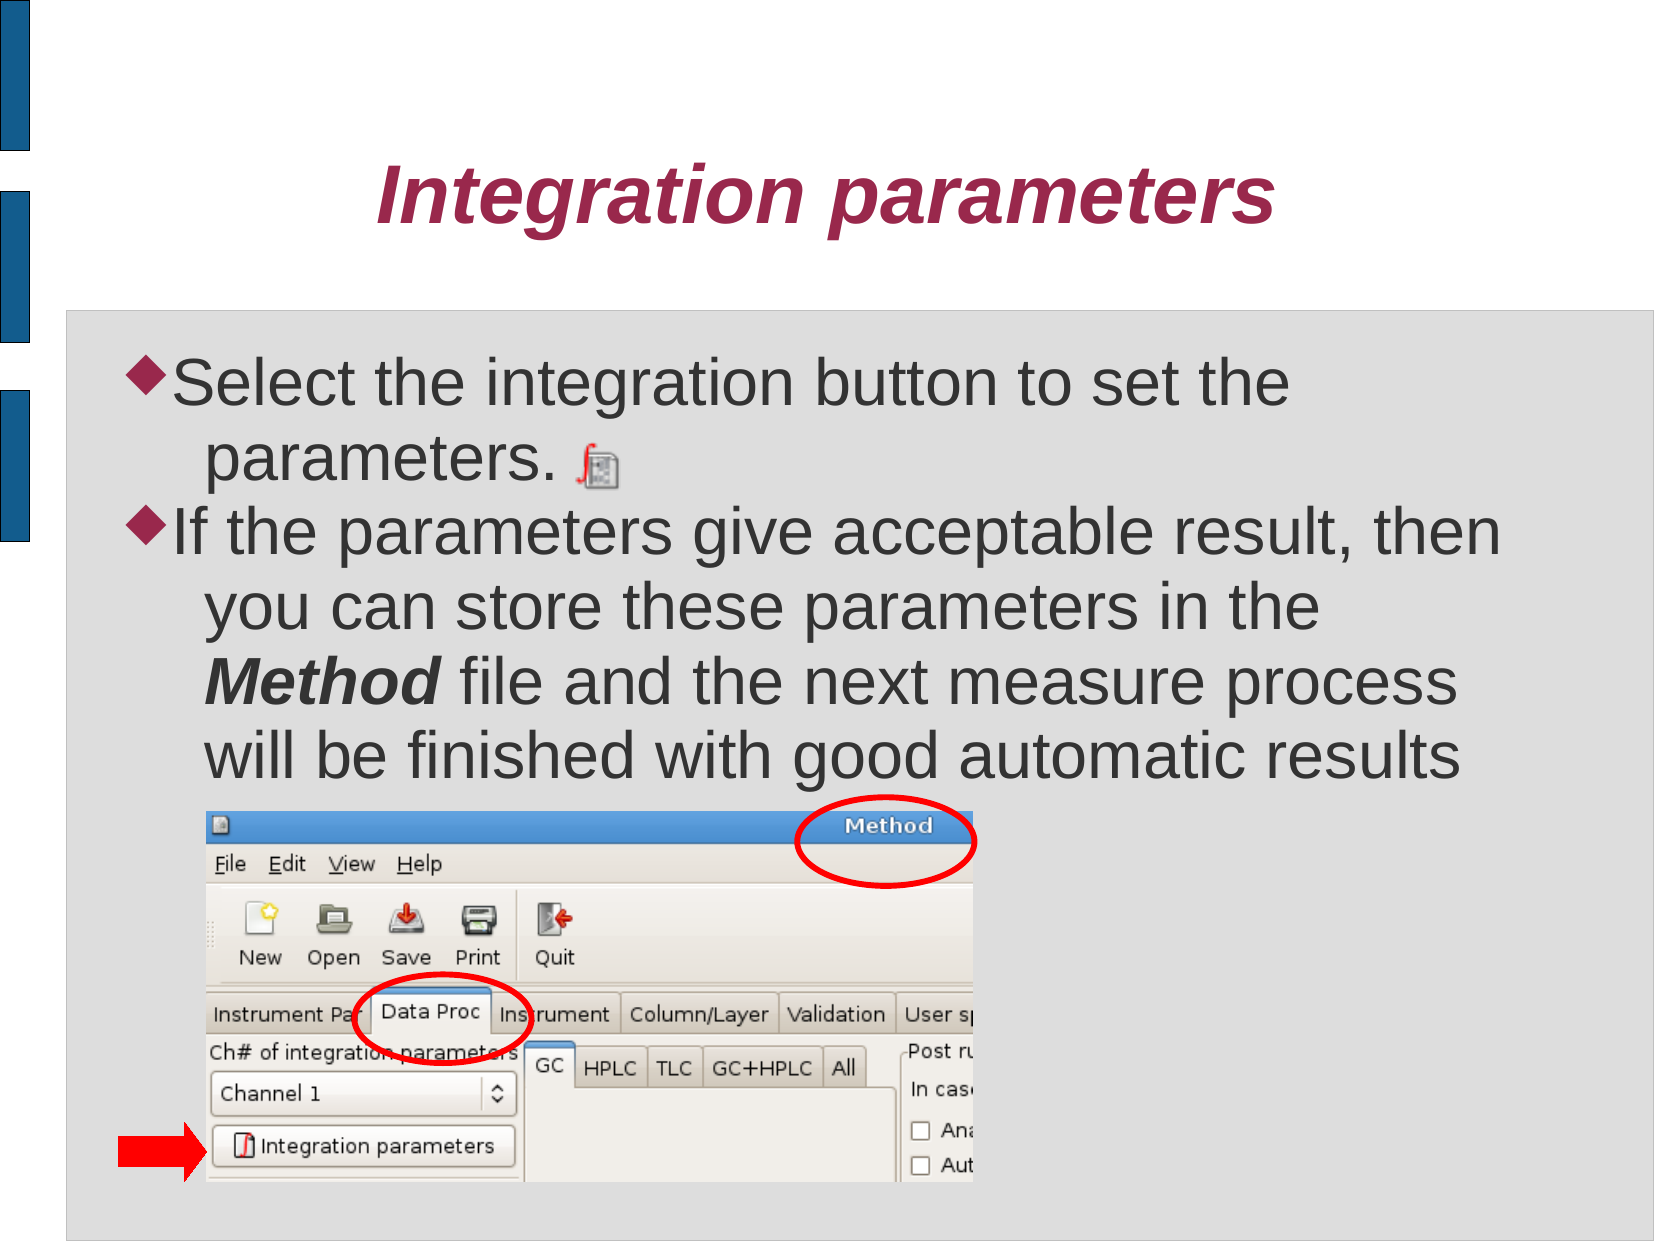

# Integration parameters
Select the integration button to set the parameters.
If the parameters give acceptable result, then you can store these parameters in the Method file and the next measure process will be finished with good automatic results